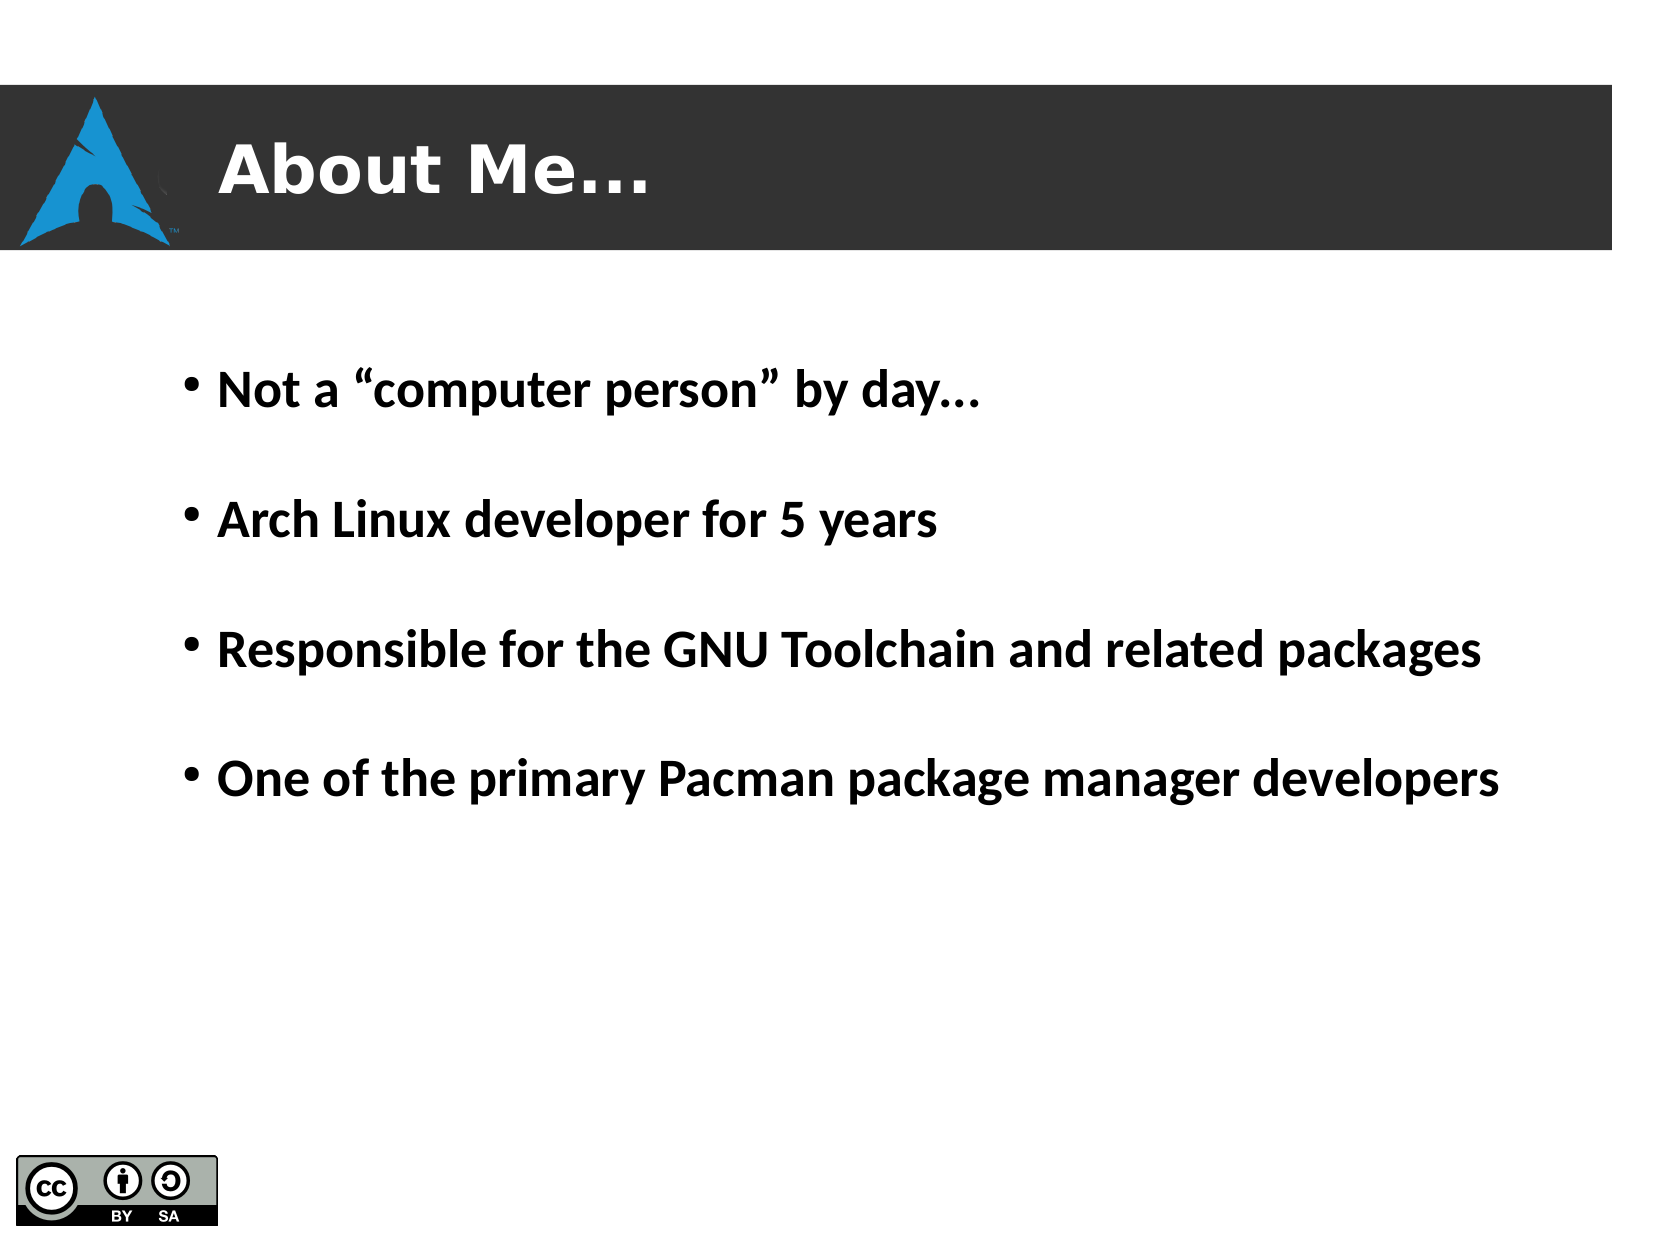

About Me...
#
Not a “computer person” by day...
Arch Linux developer for 5 years
Responsible for the GNU Toolchain and related packages
One of the primary Pacman package manager developers